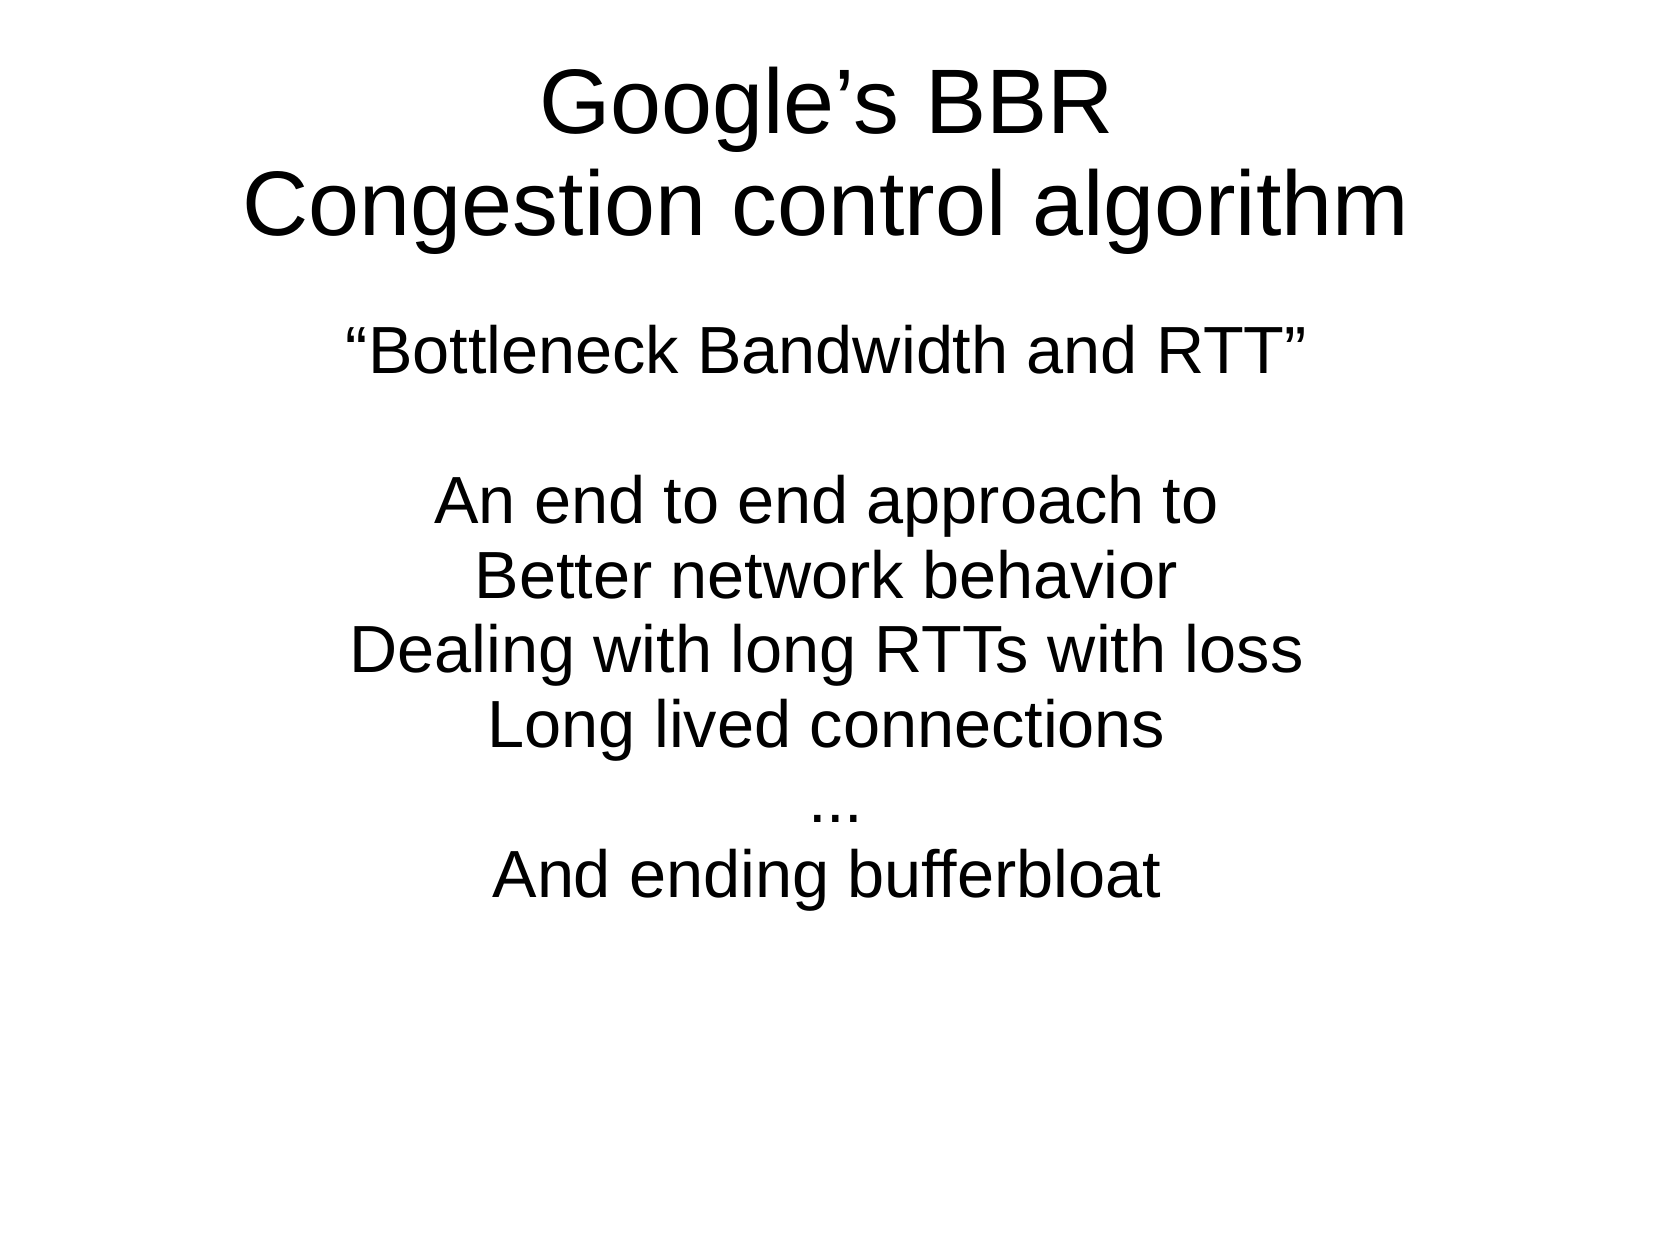

# Google’s BBR Congestion control algorithm
“Bottleneck Bandwidth and RTT”
An end to end approach to
Better network behavior
Dealing with long RTTs with loss
Long lived connections
 ...
And ending bufferbloat